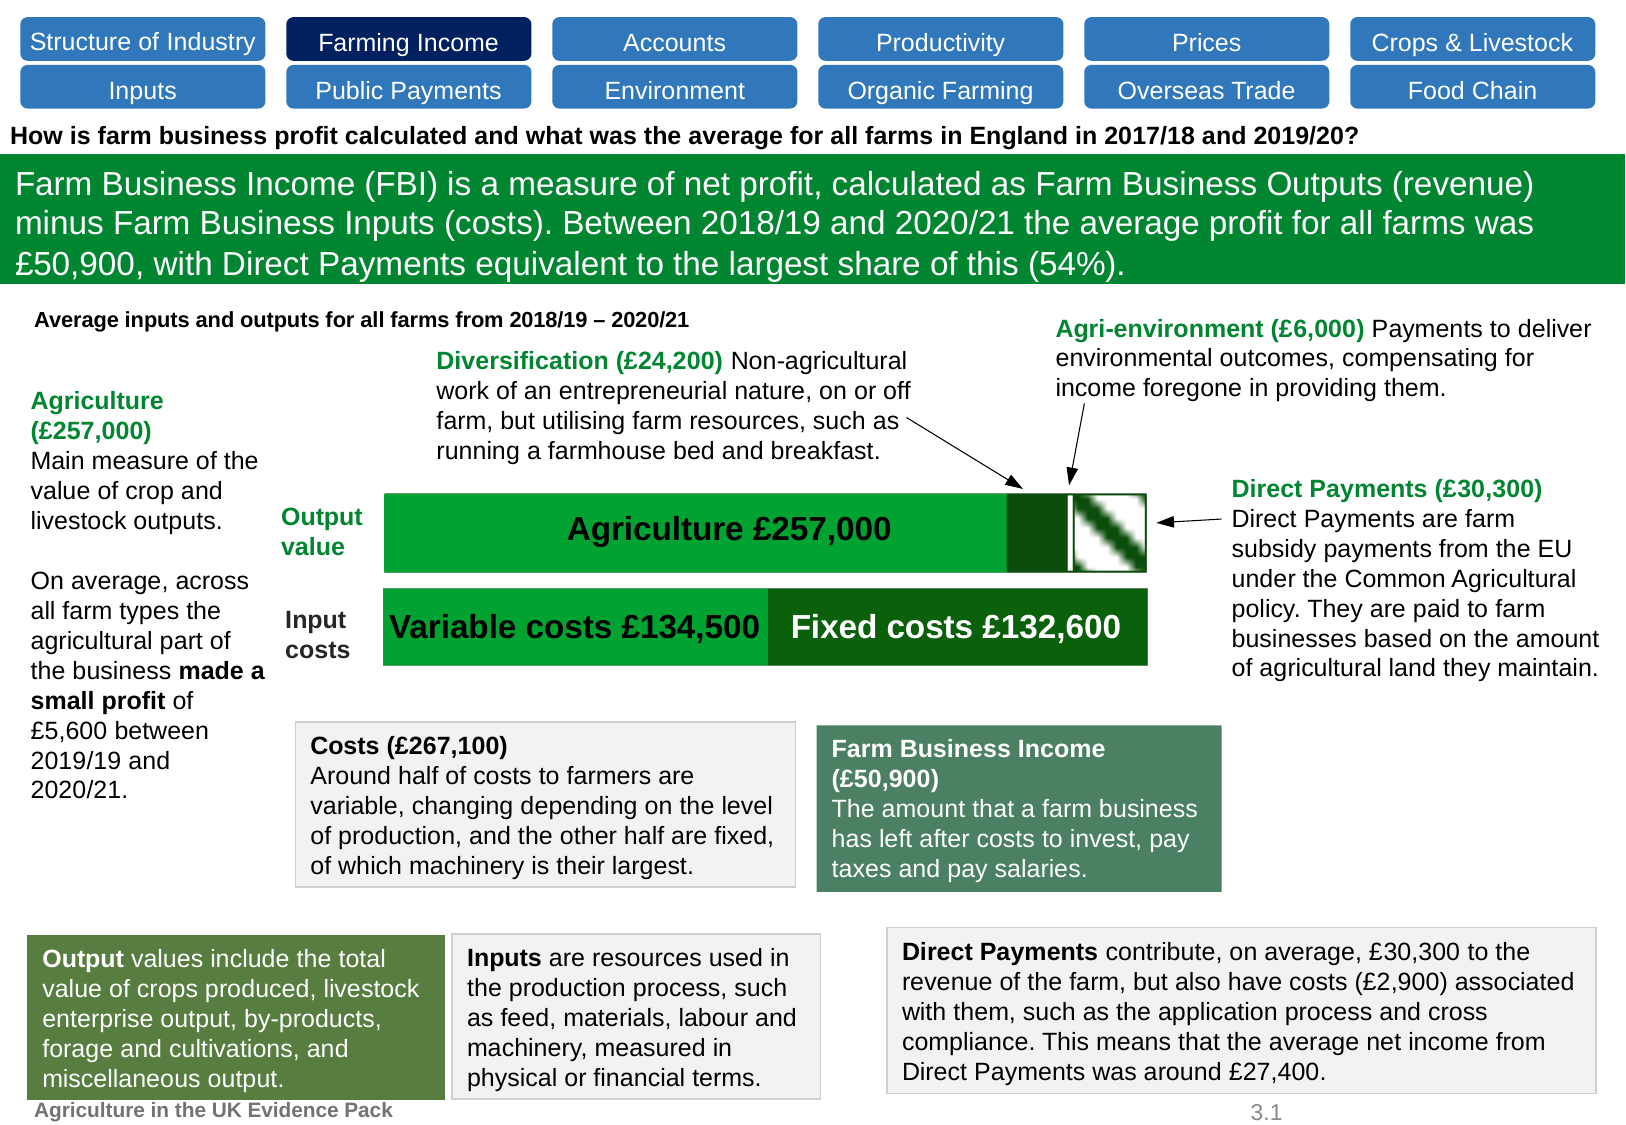

Structure of Industry
Farming Income
Accounts
Productivity
Prices
Crops & Livestock
Inputs
Public Payments
Environment
Organic Farming
Overseas Trade
Food Chain
# Slide 3.1 – How is farm business profit calculated and what was the average for all farms in England in 2015/16 – 2017/18?
How is farm business profit calculated and what was the average for all farms in England in 2017/18 and 2019/20?
Farm Business Income (FBI) is a measure of net profit, calculated as Farm Business Outputs (revenue) minus Farm Business Inputs (costs). Between 2018/19 and 2020/21 the average profit for all farms was £50,900, with Direct Payments equivalent to the largest share of this (54%).
Average inputs and outputs for all farms from 2018/19 – 2020/21
Agri-environment (£6,000) Payments to deliver environmental outcomes, compensating for income foregone in providing them.
Diversification (£24,200) Non-agricultural work of an entrepreneurial nature, on or off farm, but utilising farm resources, such as running a farmhouse bed and breakfast.
Agriculture (£257,000)
Main measure of the value of crop and livestock outputs.
On average, across all farm types the agricultural part of the business made a small profit of £5,600 between 2019/19 and 2020/21.
Direct Payments (£30,300) Direct Payments are farm subsidy payments from the EU under the Common Agricultural policy. They are paid to farm businesses based on the amount of agricultural land they maintain.
Output value
Agriculture £257,000
Input
costs
Fixed costs £132,600
Variable costs £134,500
Costs (£267,100)
Around half of costs to farmers are variable, changing depending on the level of production, and the other half are fixed, of which machinery is their largest.
Farm Business Income (£50,900)
The amount that a farm business has left after costs to invest, pay taxes and pay salaries.
Direct Payments contribute, on average, £30,300 to the revenue of the farm, but also have costs (£2,900) associated with them, such as the application process and cross compliance. This means that the average net income from Direct Payments was around £27,400.
Inputs are resources used in the production process, such as feed, materials, labour and machinery, measured in physical or financial terms.
Output values include the total value of crops produced, livestock enterprise output, by-products, forage and cultivations, and miscellaneous output.
3.1
Agriculture in the UK Evidence Pack